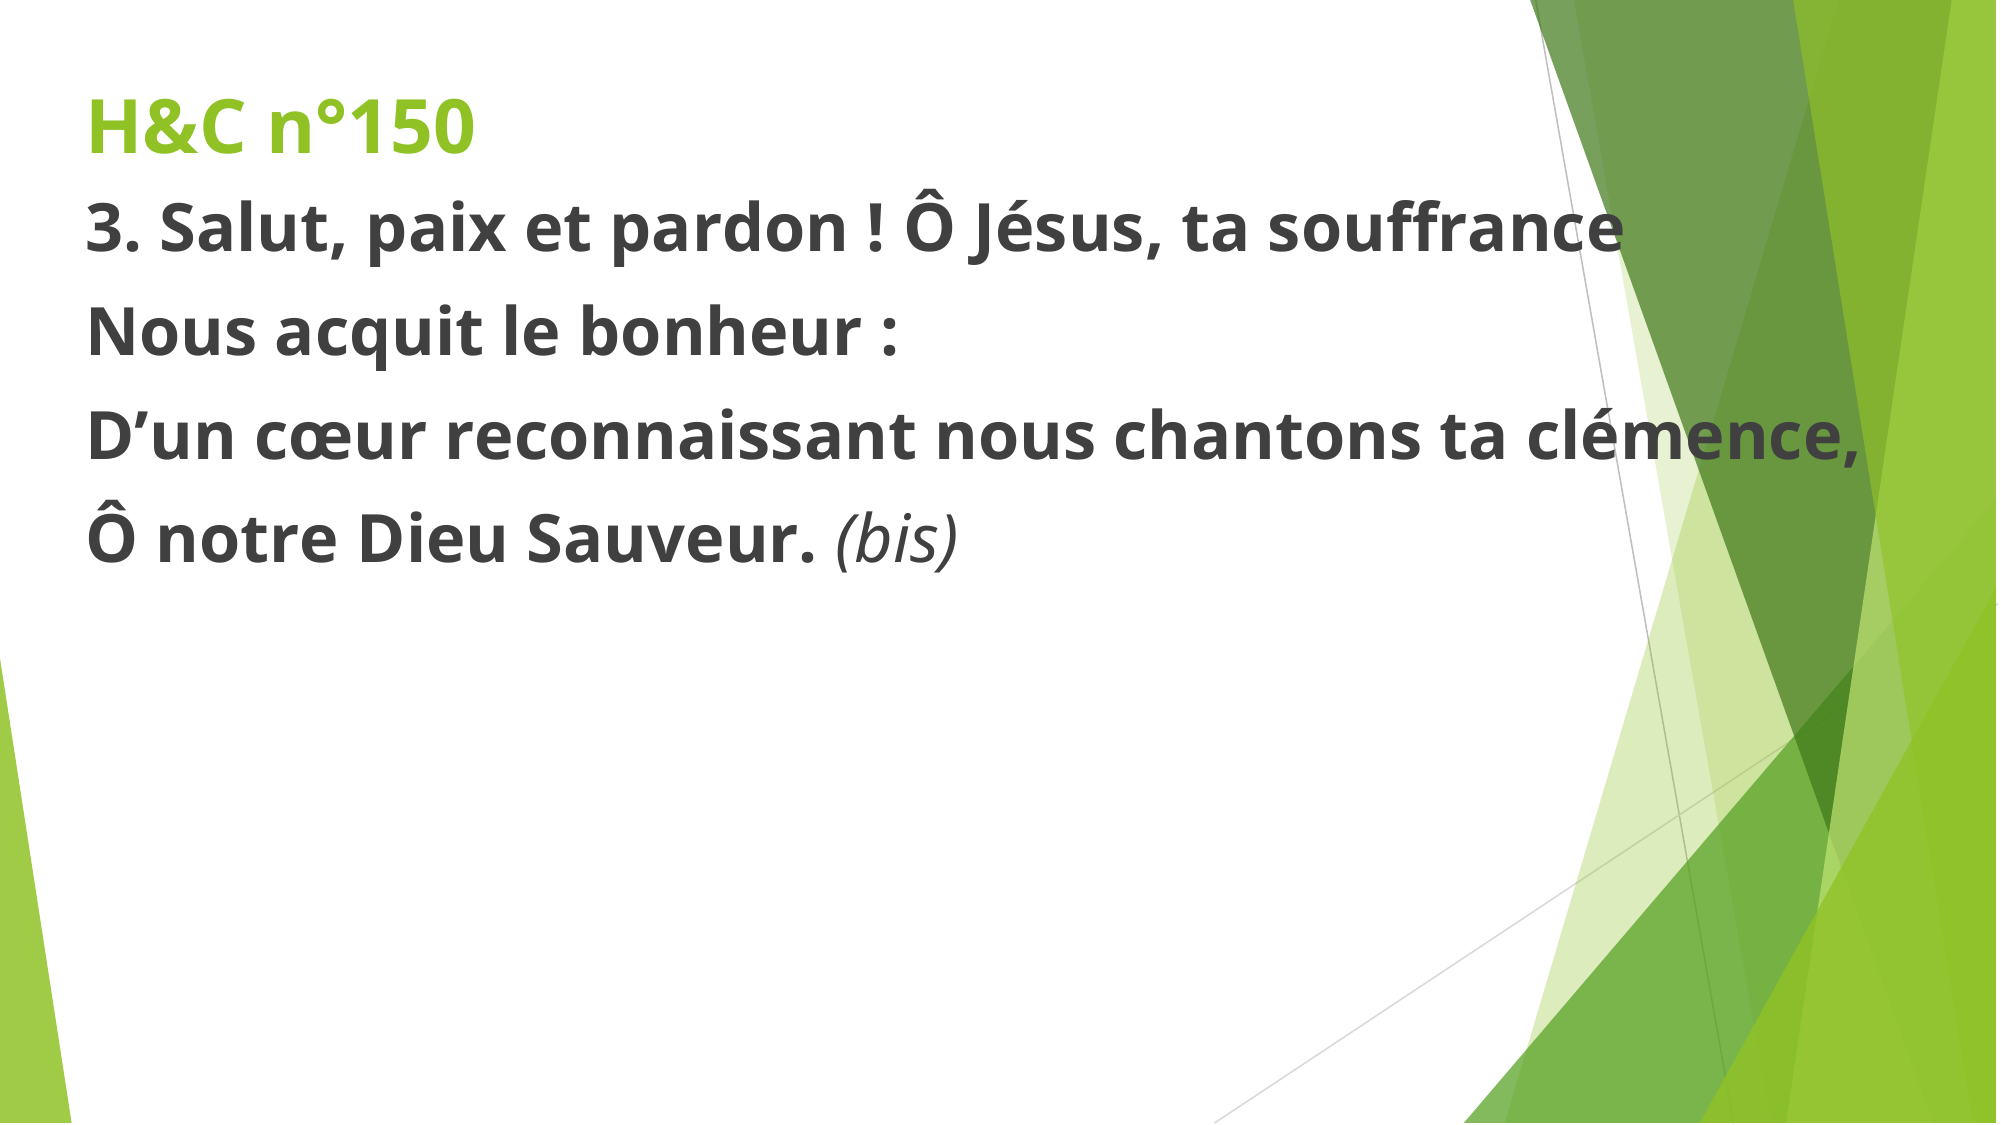

H&C n°150
3. Salut, paix et pardon ! Ô Jésus, ta souffrance
Nous acquit le bonheur :
D’un cœur reconnaissant nous chantons ta clémence,
Ô notre Dieu Sauveur. (bis)